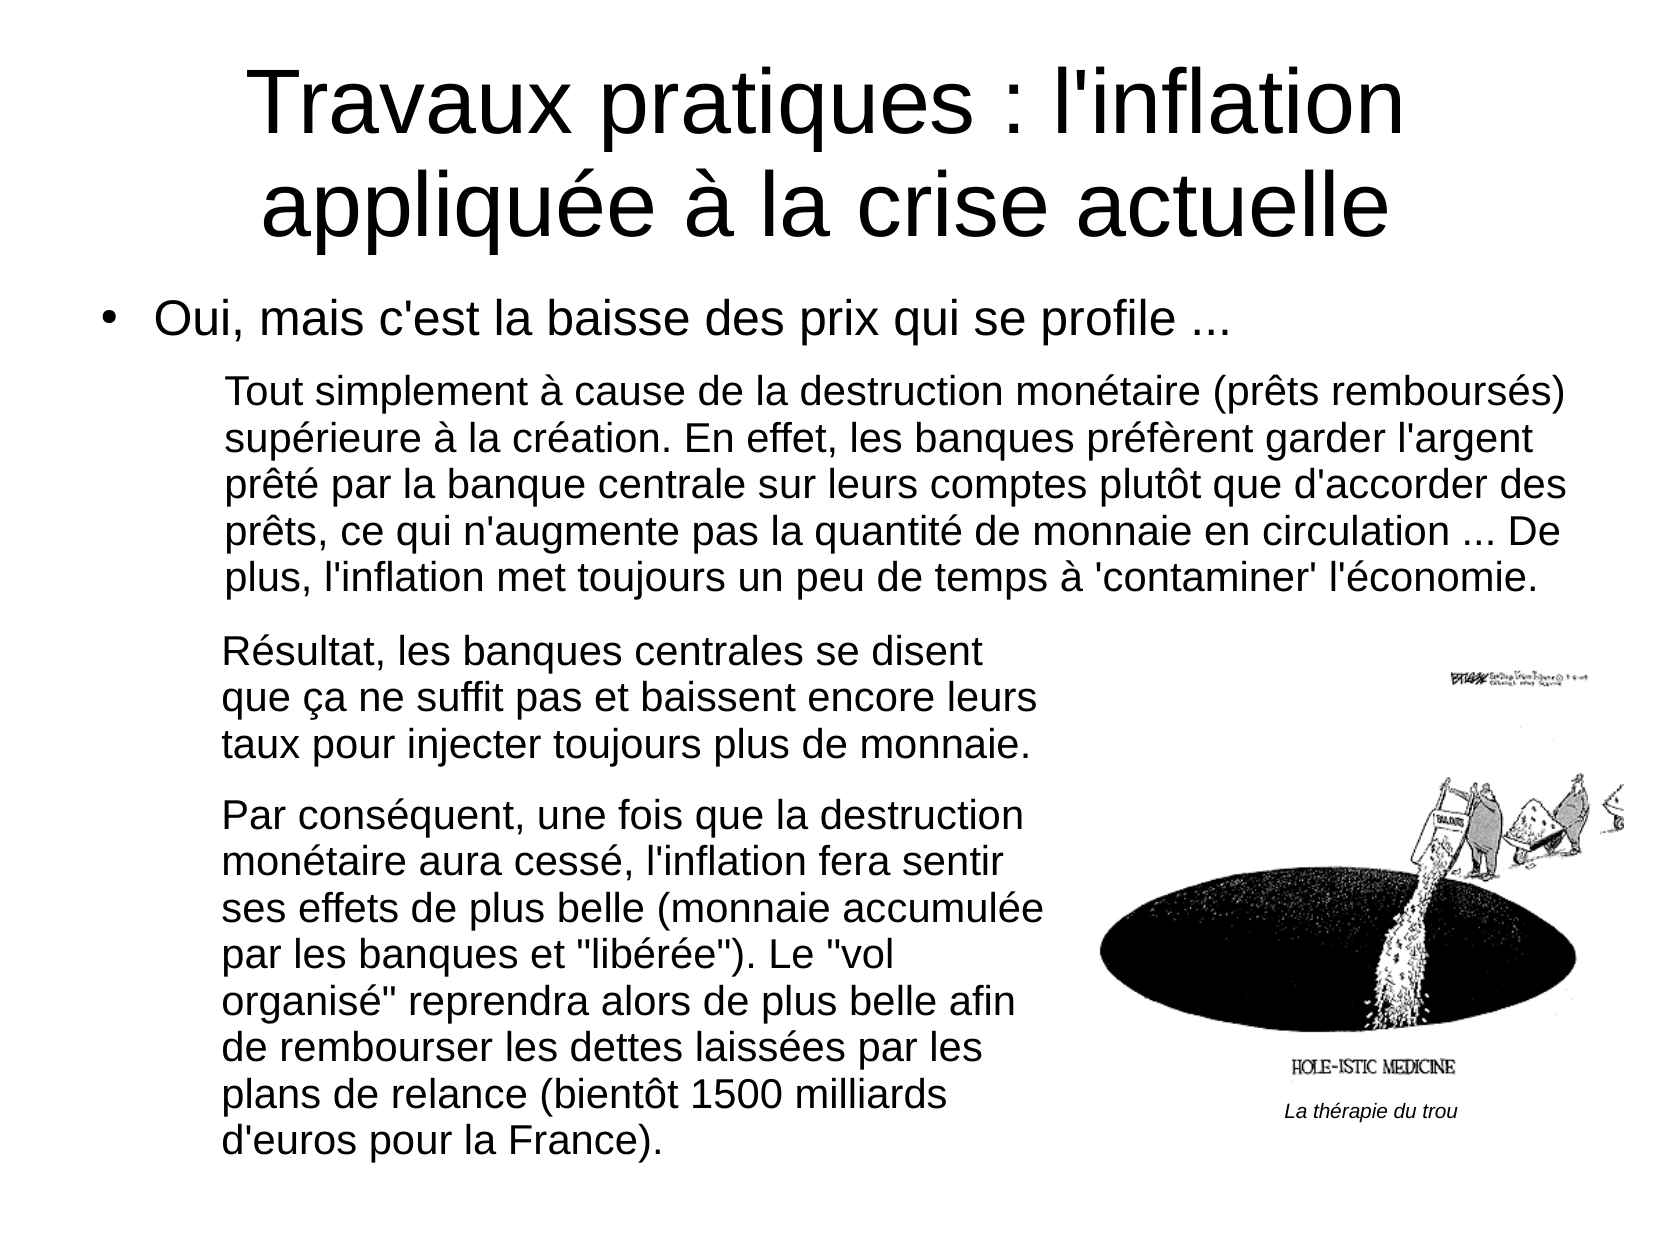

# Travaux pratiques : l'inflation appliquée à la crise actuelle
Oui, mais c'est la baisse des prix qui se profile ...
Tout simplement à cause de la destruction monétaire (prêts remboursés) supérieure à la création. En effet, les banques préfèrent garder l'argent prêté par la banque centrale sur leurs comptes plutôt que d'accorder des prêts, ce qui n'augmente pas la quantité de monnaie en circulation ... De plus, l'inflation met toujours un peu de temps à 'contaminer' l'économie.
Résultat, les banques centrales se disent que ça ne suffit pas et baissent encore leurs taux pour injecter toujours plus de monnaie.
Par conséquent, une fois que la destruction monétaire aura cessé, l'inflation fera sentir ses effets de plus belle (monnaie accumulée par les banques et "libérée"). Le "vol organisé" reprendra alors de plus belle afin de rembourser les dettes laissées par les plans de relance (bientôt 1500 milliards d'euros pour la France).
La thérapie du trou